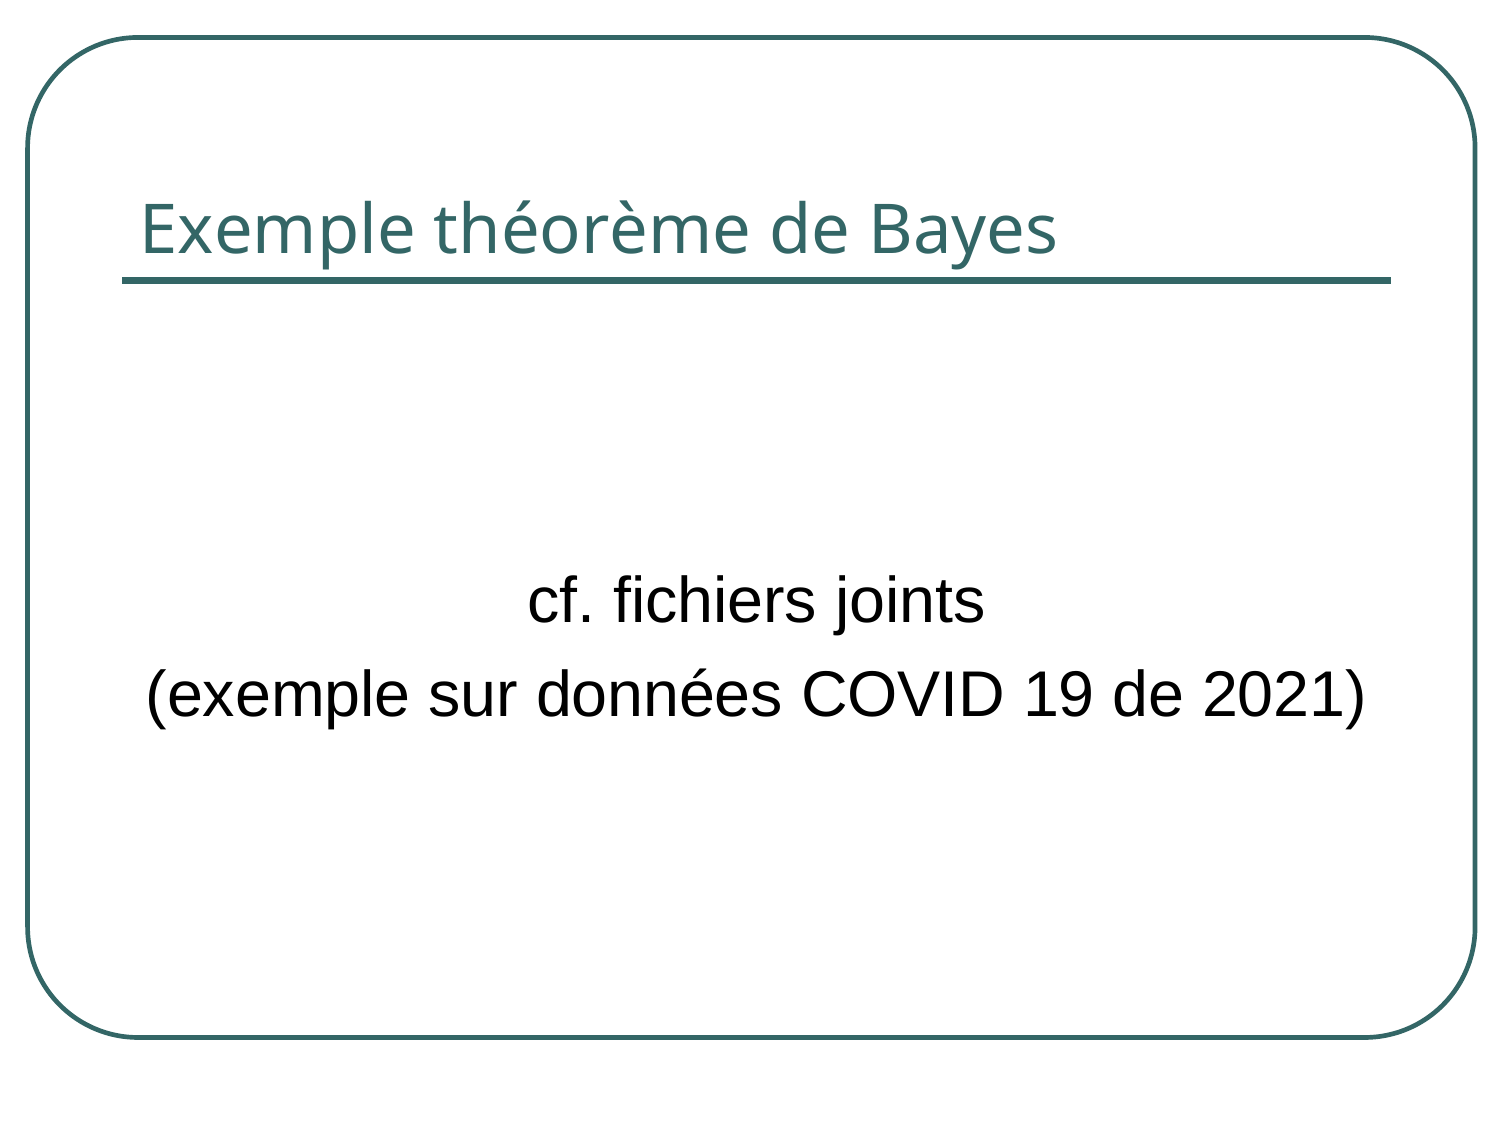

# Exemple théorème de Bayes
cf. fichiers joints
(exemple sur données COVID 19 de 2021)